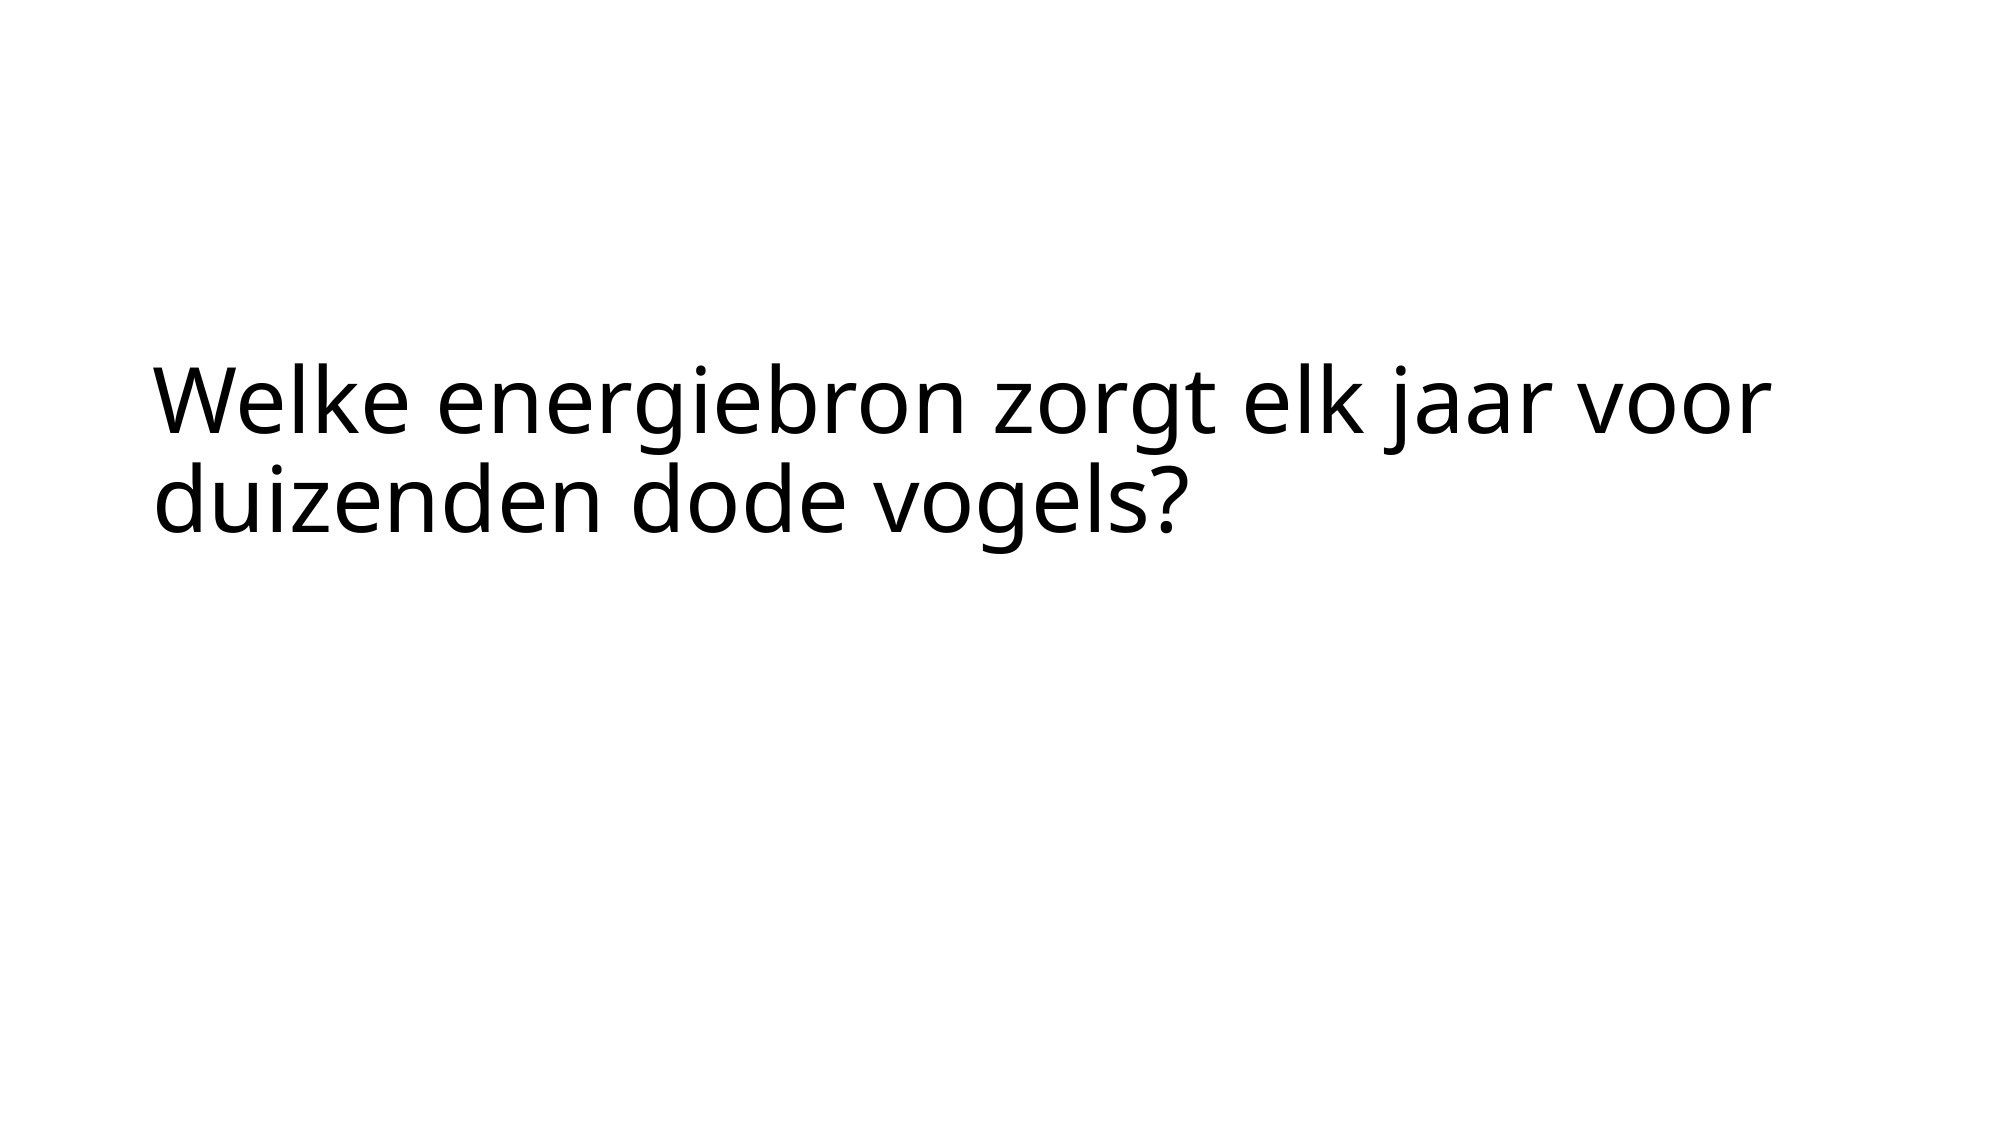

# Welke energiebron zorgt elk jaar voor duizenden dode vogels?